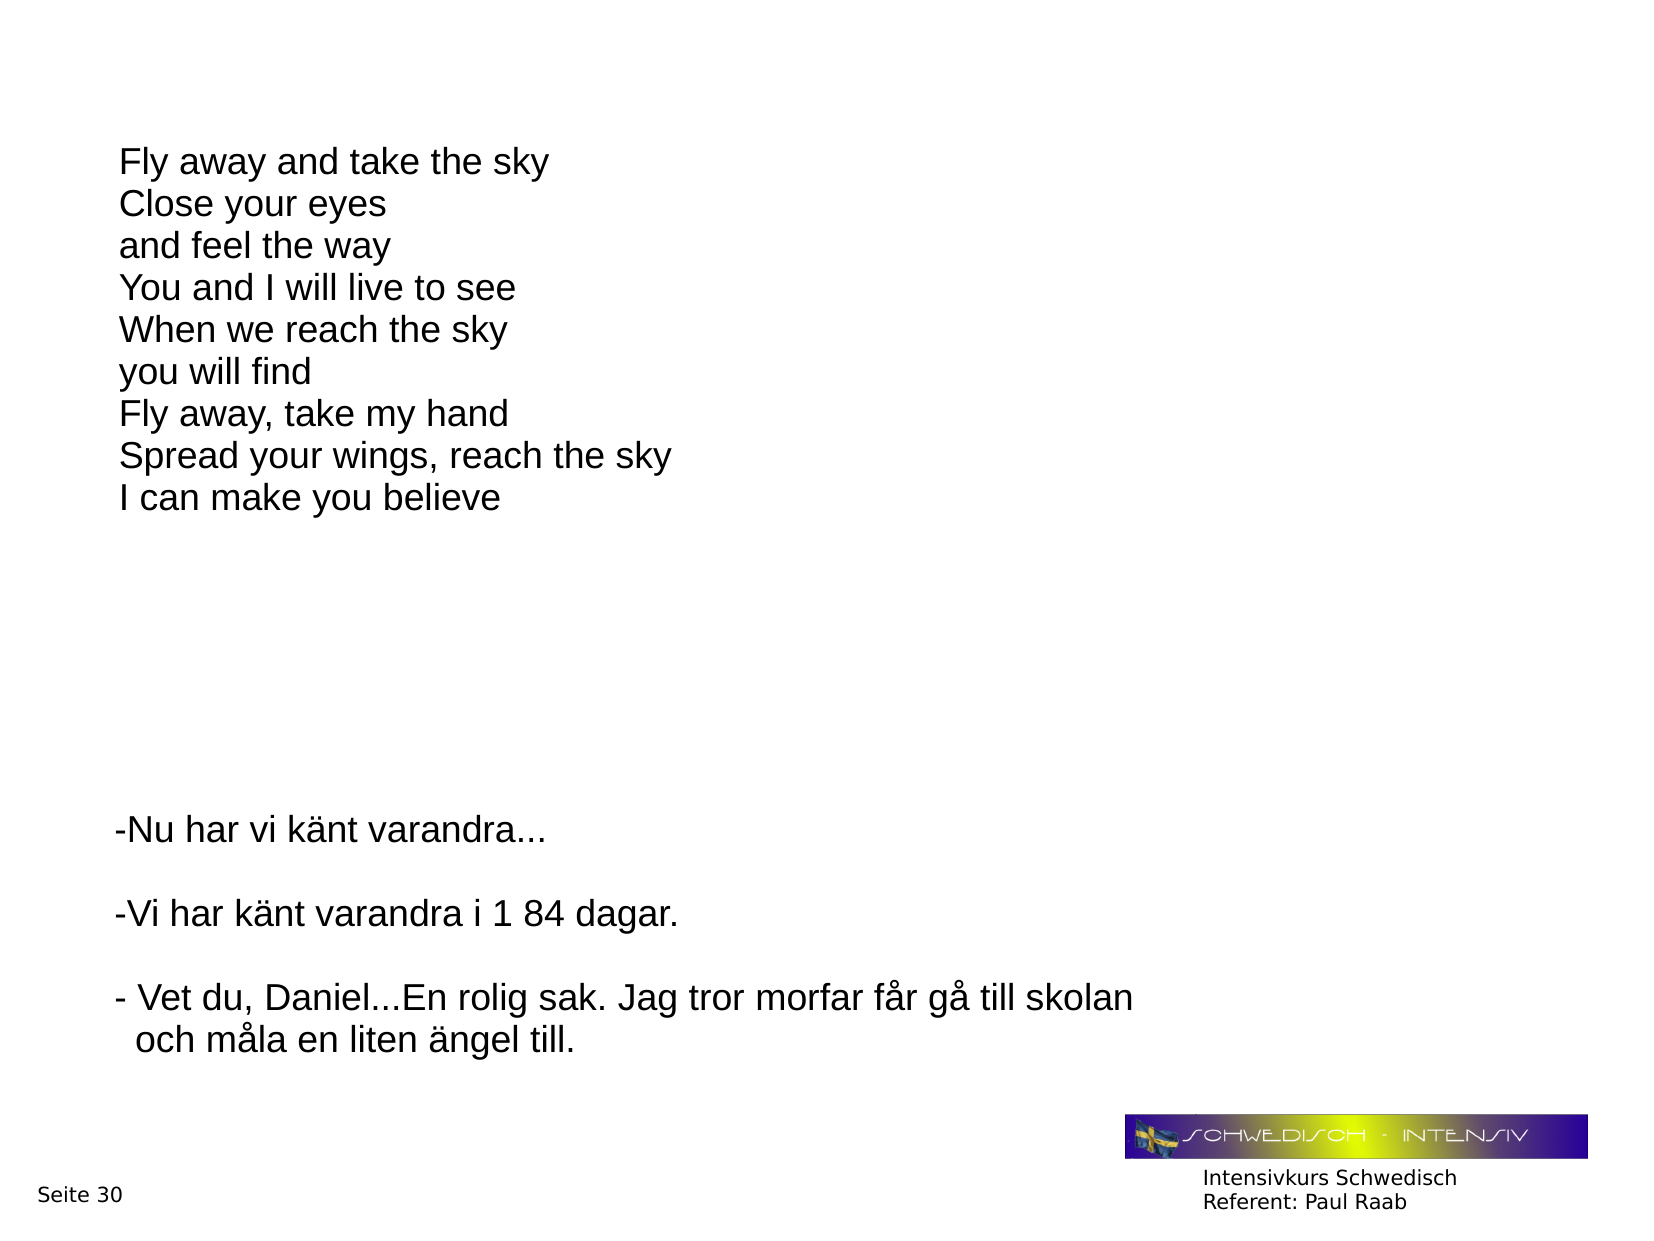

Fly away and take the sky
Close your eyes
and feel the way
You and I will live to see
When we reach the sky
you will find
Fly away, take my hand
Spread your wings, reach the sky
I can make you believe
-Nu har vi känt varandra...
-Vi har känt varandra i 1 84 dagar.
- Vet du, Daniel...En rolig sak. Jag tror morfar får gå till skolan
 och måla en liten ängel till.